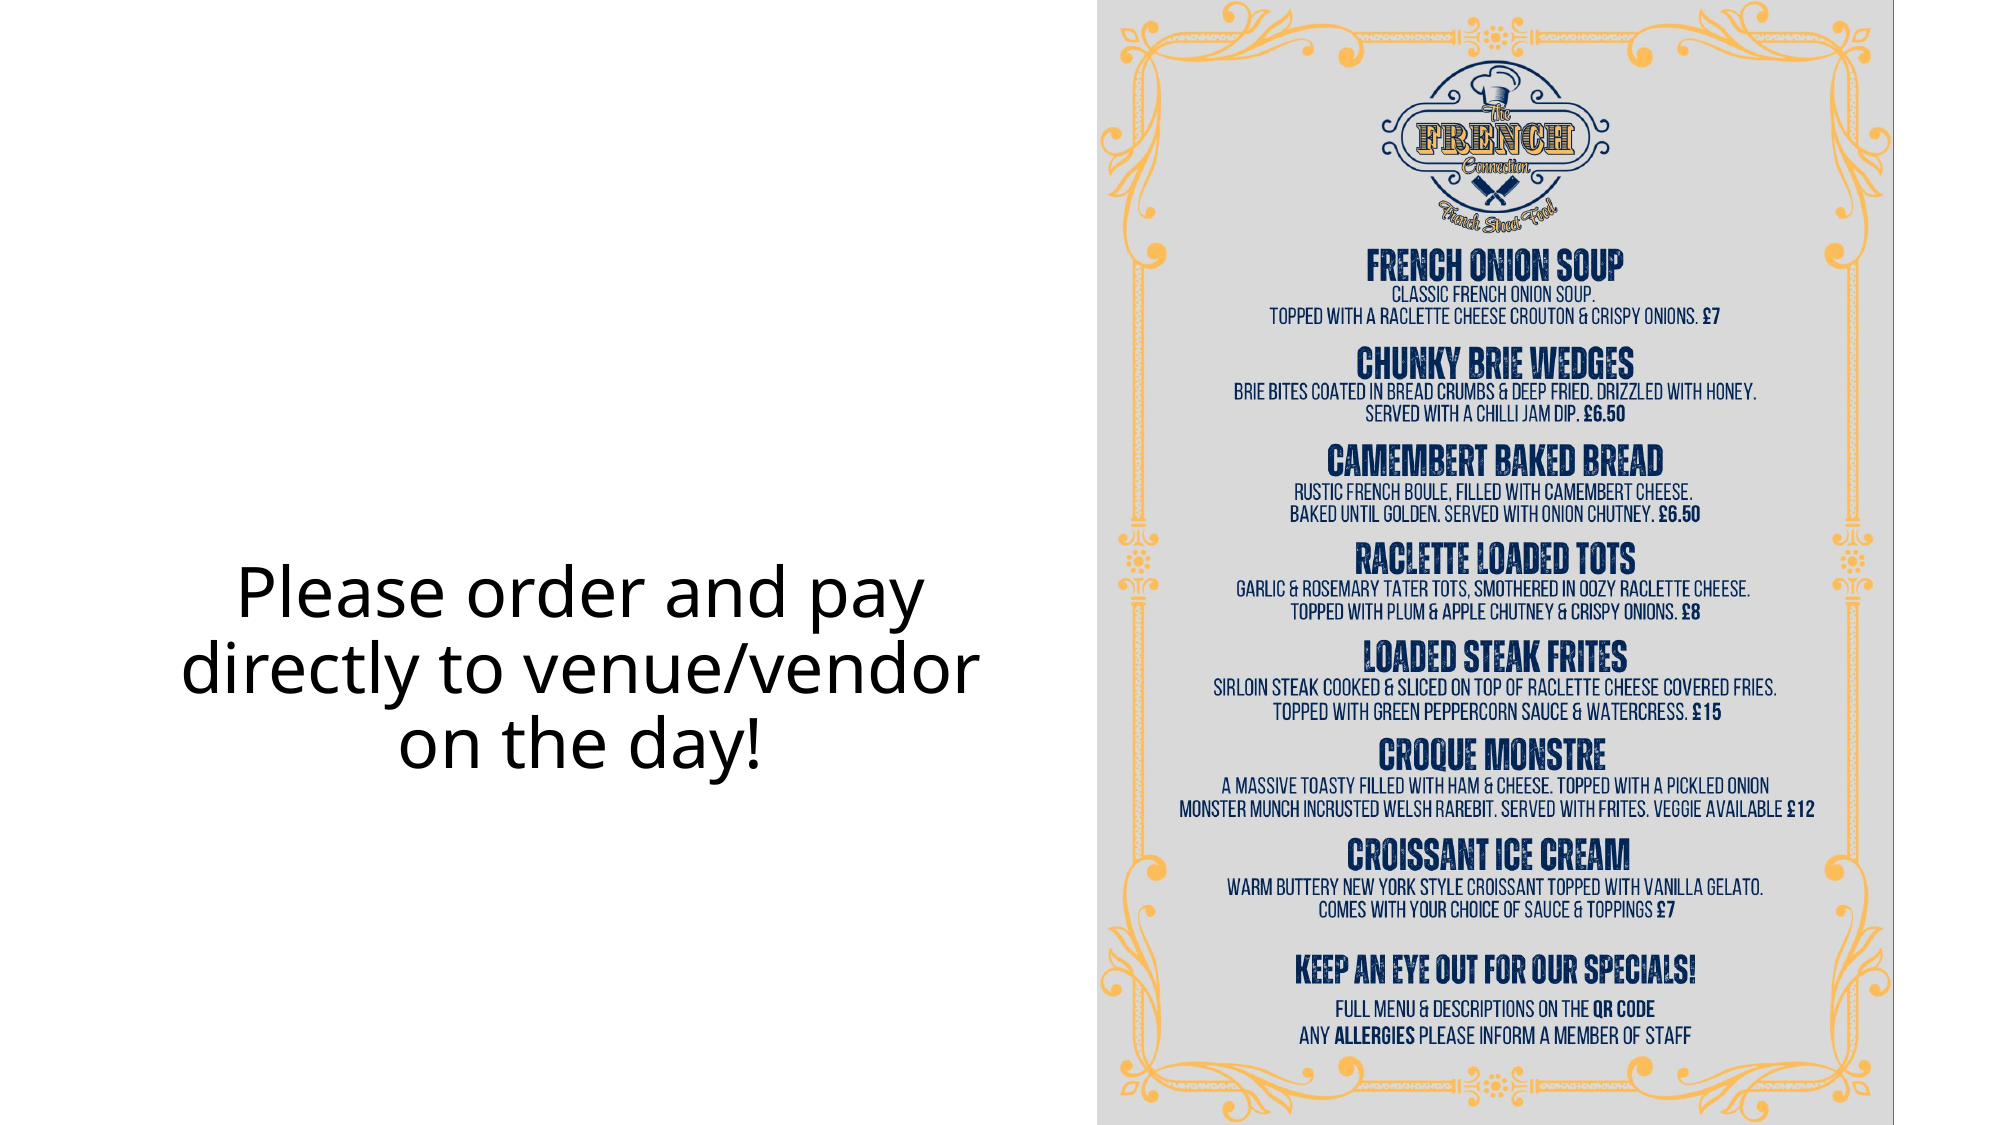

# Please order and pay directly to venue/vendor on the day!